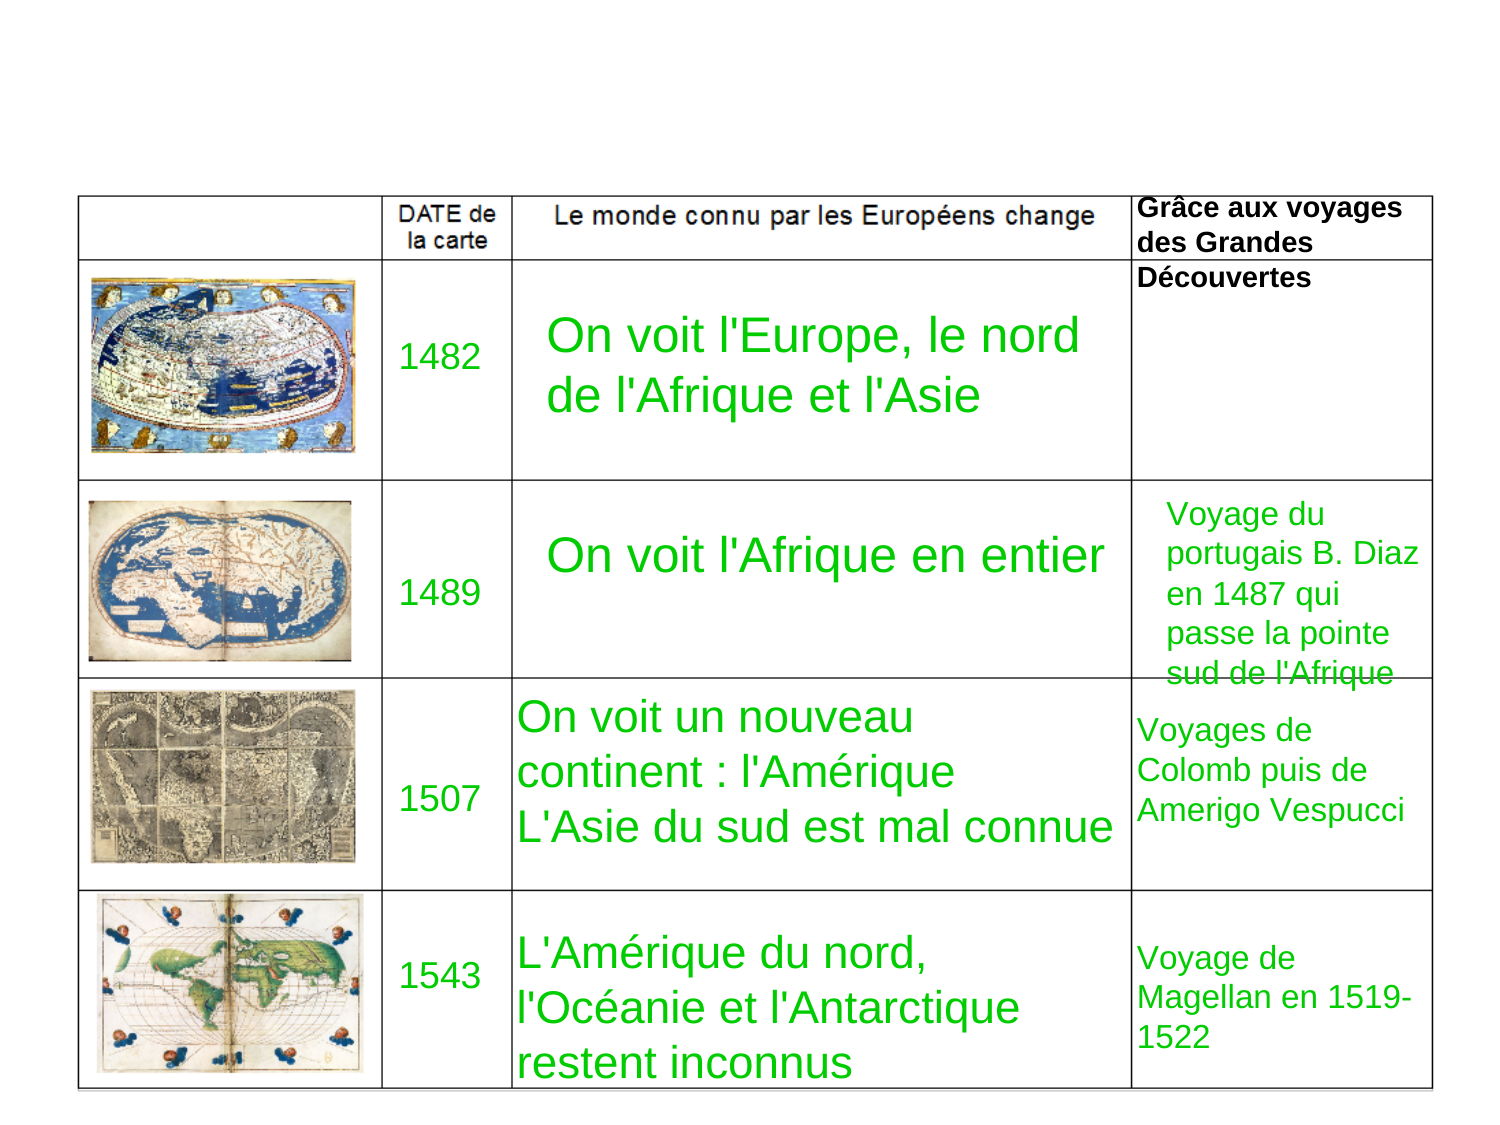

Grâce aux voyages des Grandes Découvertes
On voit l'Europe, le nord de l'Afrique et l'Asie
1482
Voyage du portugais B. Diaz en 1487 qui passe la pointe sud de l'Afrique
On voit l'Afrique en entier
1489
On voit un nouveau continent : l'Amérique
L'Asie du sud est mal connue
Voyages de Colomb puis de Amerigo Vespucci
1507
L'Amérique du nord, l'Océanie et l'Antarctique restent inconnus
Voyage de Magellan en 1519-
1522
1543